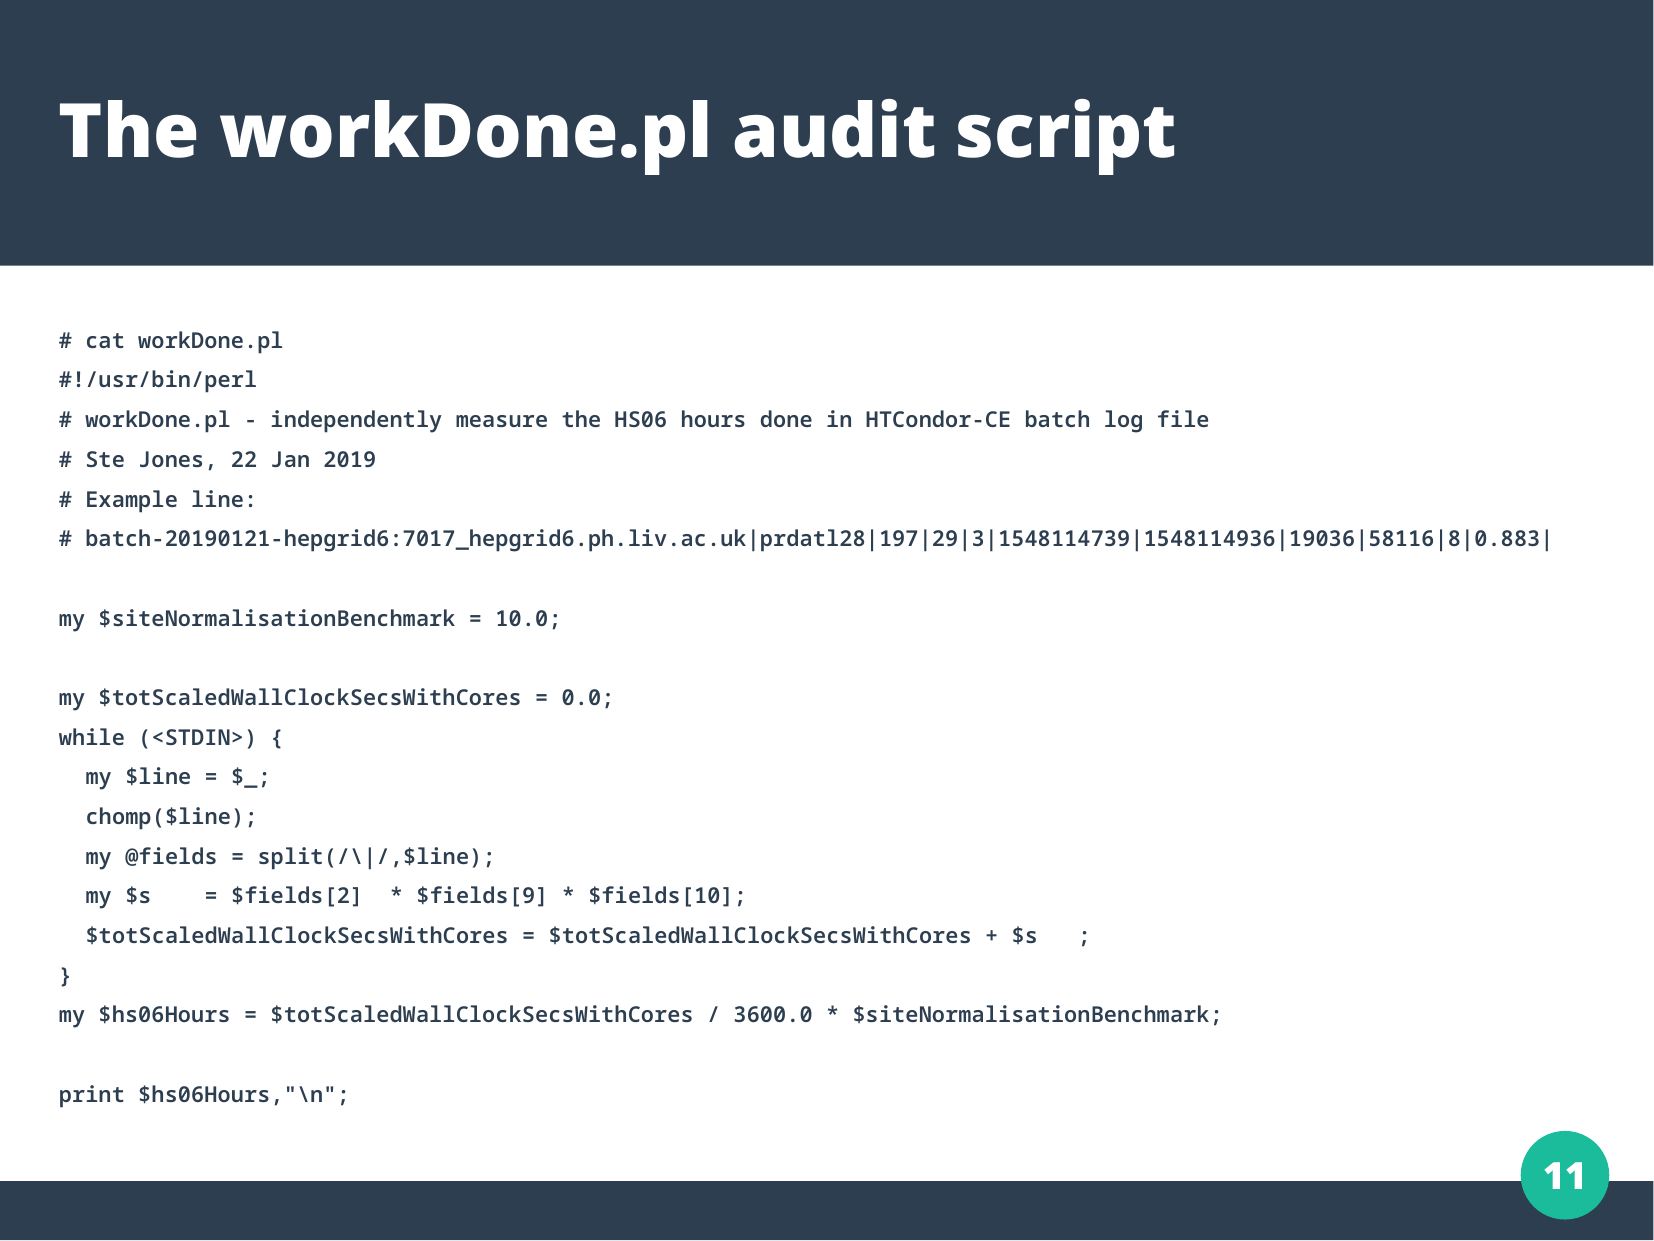

# The workDone.pl audit script
# cat workDone.pl
#!/usr/bin/perl
# workDone.pl - independently measure the HS06 hours done in HTCondor-CE batch log file
# Ste Jones, 22 Jan 2019
# Example line:
# batch-20190121-hepgrid6:7017_hepgrid6.ph.liv.ac.uk|prdatl28|197|29|3|1548114739|1548114936|19036|58116|8|0.883|
my $siteNormalisationBenchmark = 10.0;
my $totScaledWallClockSecsWithCores = 0.0;
while (<STDIN>) {
 my $line = $_;
 chomp($line);
 my @fields = split(/\|/,$line);
 my $s = $fields[2] * $fields[9] * $fields[10];
 $totScaledWallClockSecsWithCores = $totScaledWallClockSecsWithCores + $s ;
}
my $hs06Hours = $totScaledWallClockSecsWithCores / 3600.0 * $siteNormalisationBenchmark;
print $hs06Hours,"\n";
11